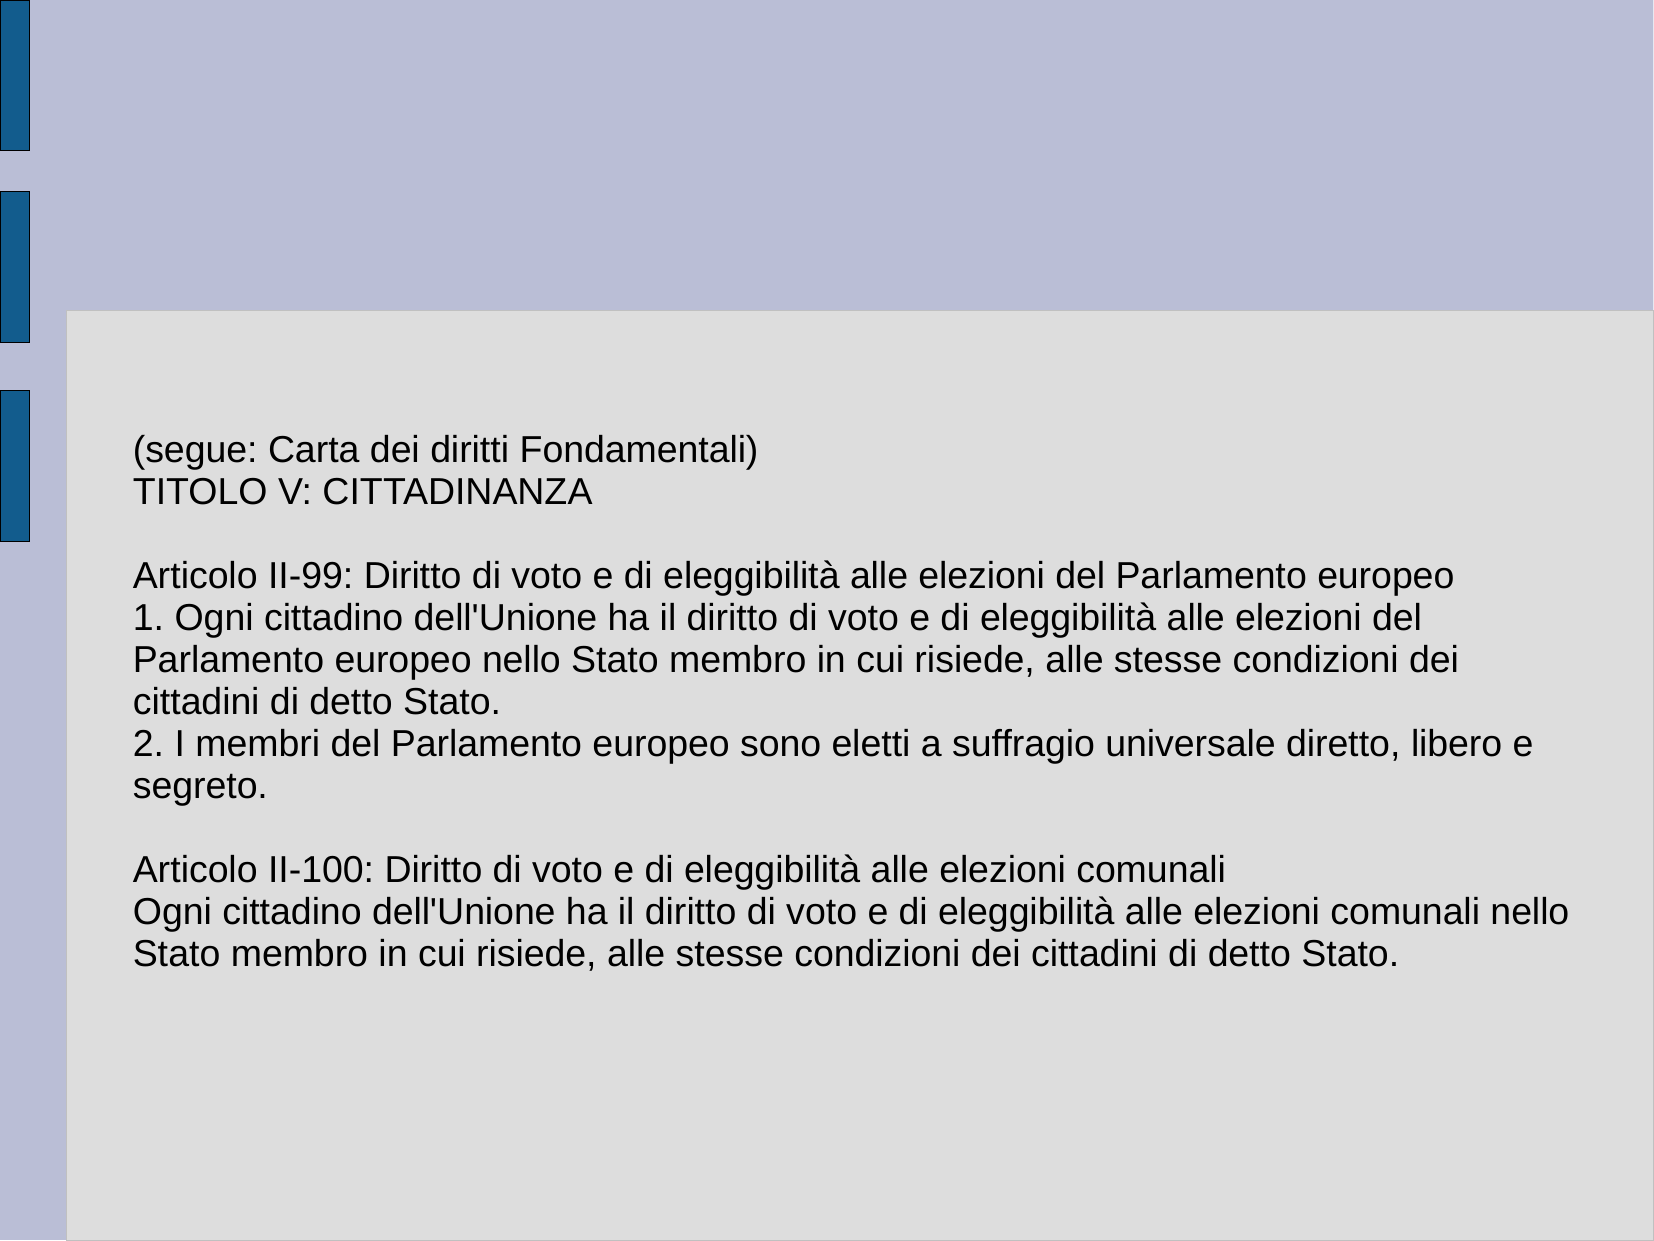

(segue: Carta dei diritti Fondamentali)
TITOLO V: CITTADINANZA
Articolo II-99: Diritto di voto e di eleggibilità alle elezioni del Parlamento europeo
1. Ogni cittadino dell'Unione ha il diritto di voto e di eleggibilità alle elezioni del Parlamento europeo nello Stato membro in cui risiede, alle stesse condizioni dei cittadini di detto Stato.
2. I membri del Parlamento europeo sono eletti a suffragio universale diretto, libero e segreto.
Articolo II-100: Diritto di voto e di eleggibilità alle elezioni comunali
Ogni cittadino dell'Unione ha il diritto di voto e di eleggibilità alle elezioni comunali nello Stato membro in cui risiede, alle stesse condizioni dei cittadini di detto Stato.